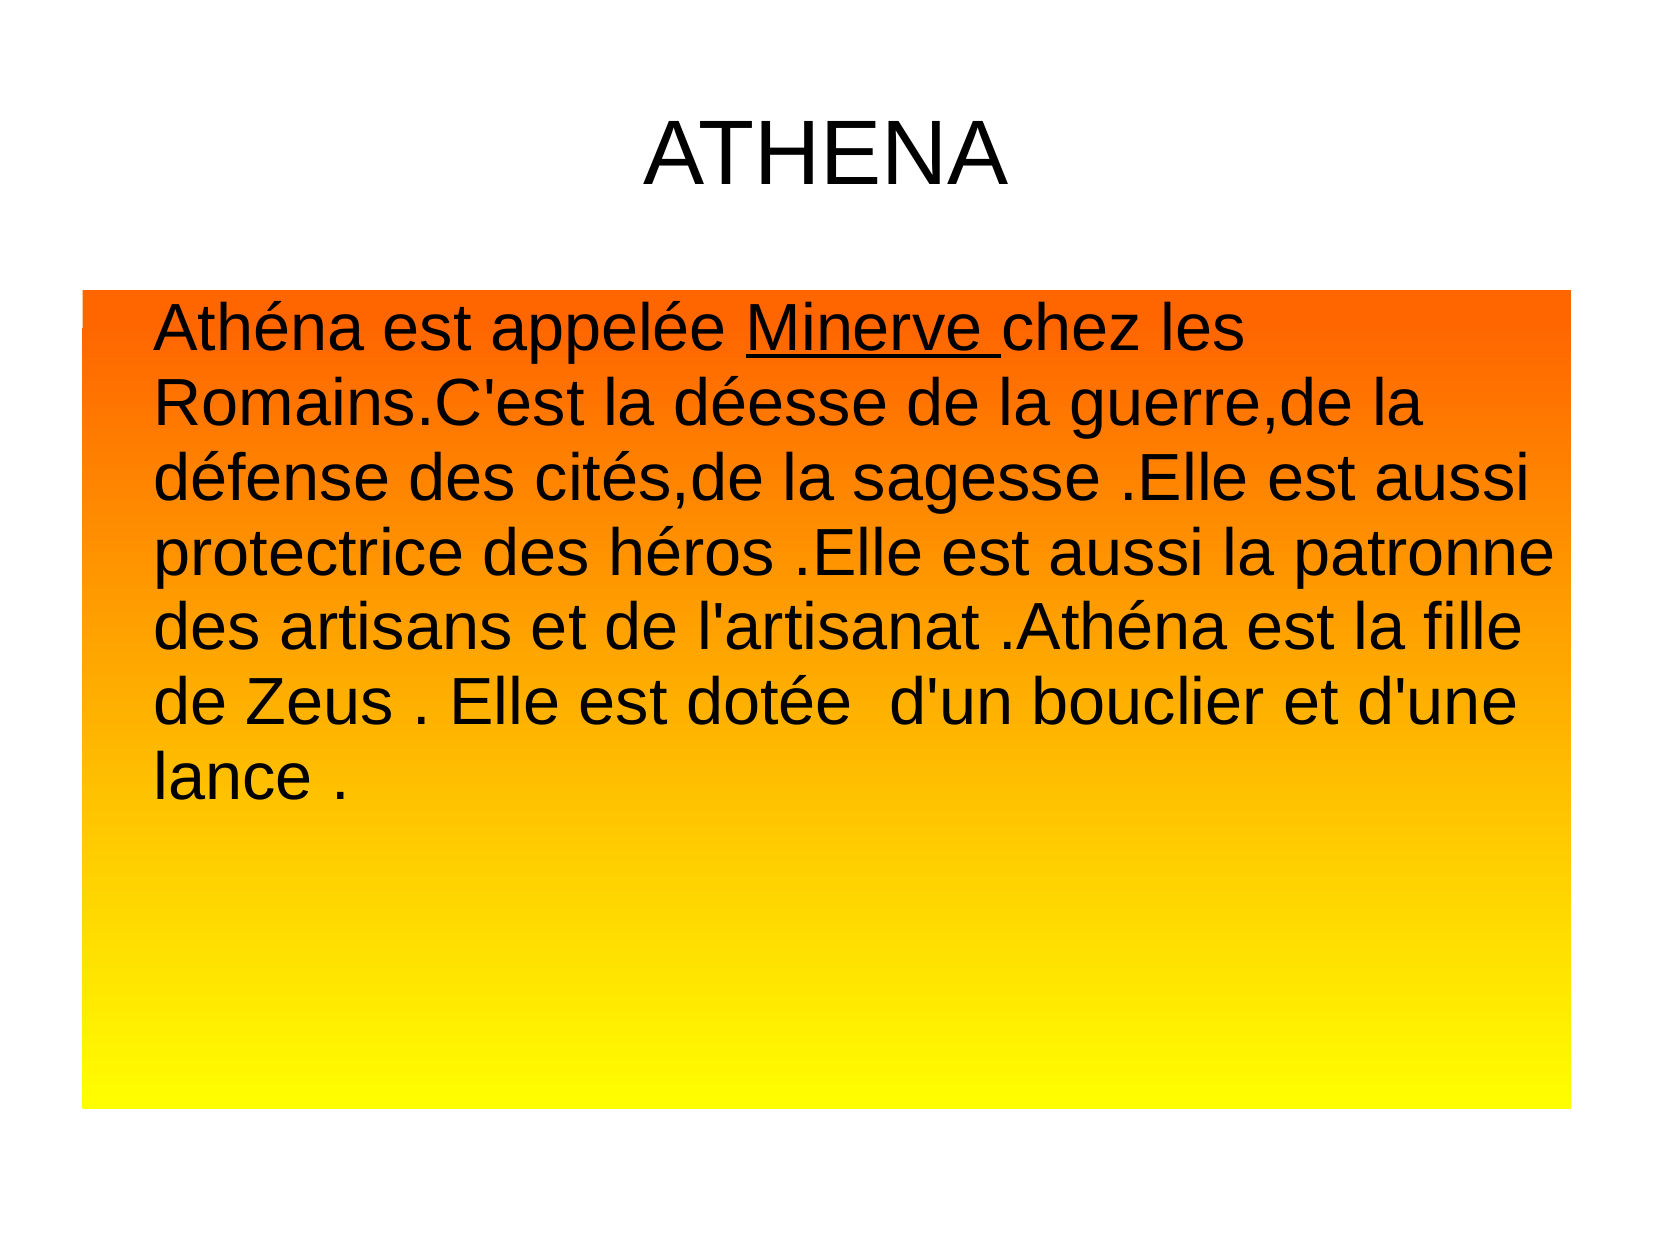

# ATHENA
Athéna est appelée Minerve chez les Romains.C'est la déesse de la guerre,de la défense des cités,de la sagesse .Elle est aussi protectrice des héros .Elle est aussi la patronne des artisans et de l'artisanat .Athéna est la fille de Zeus . Elle est dotée d'un bouclier et d'une lance .